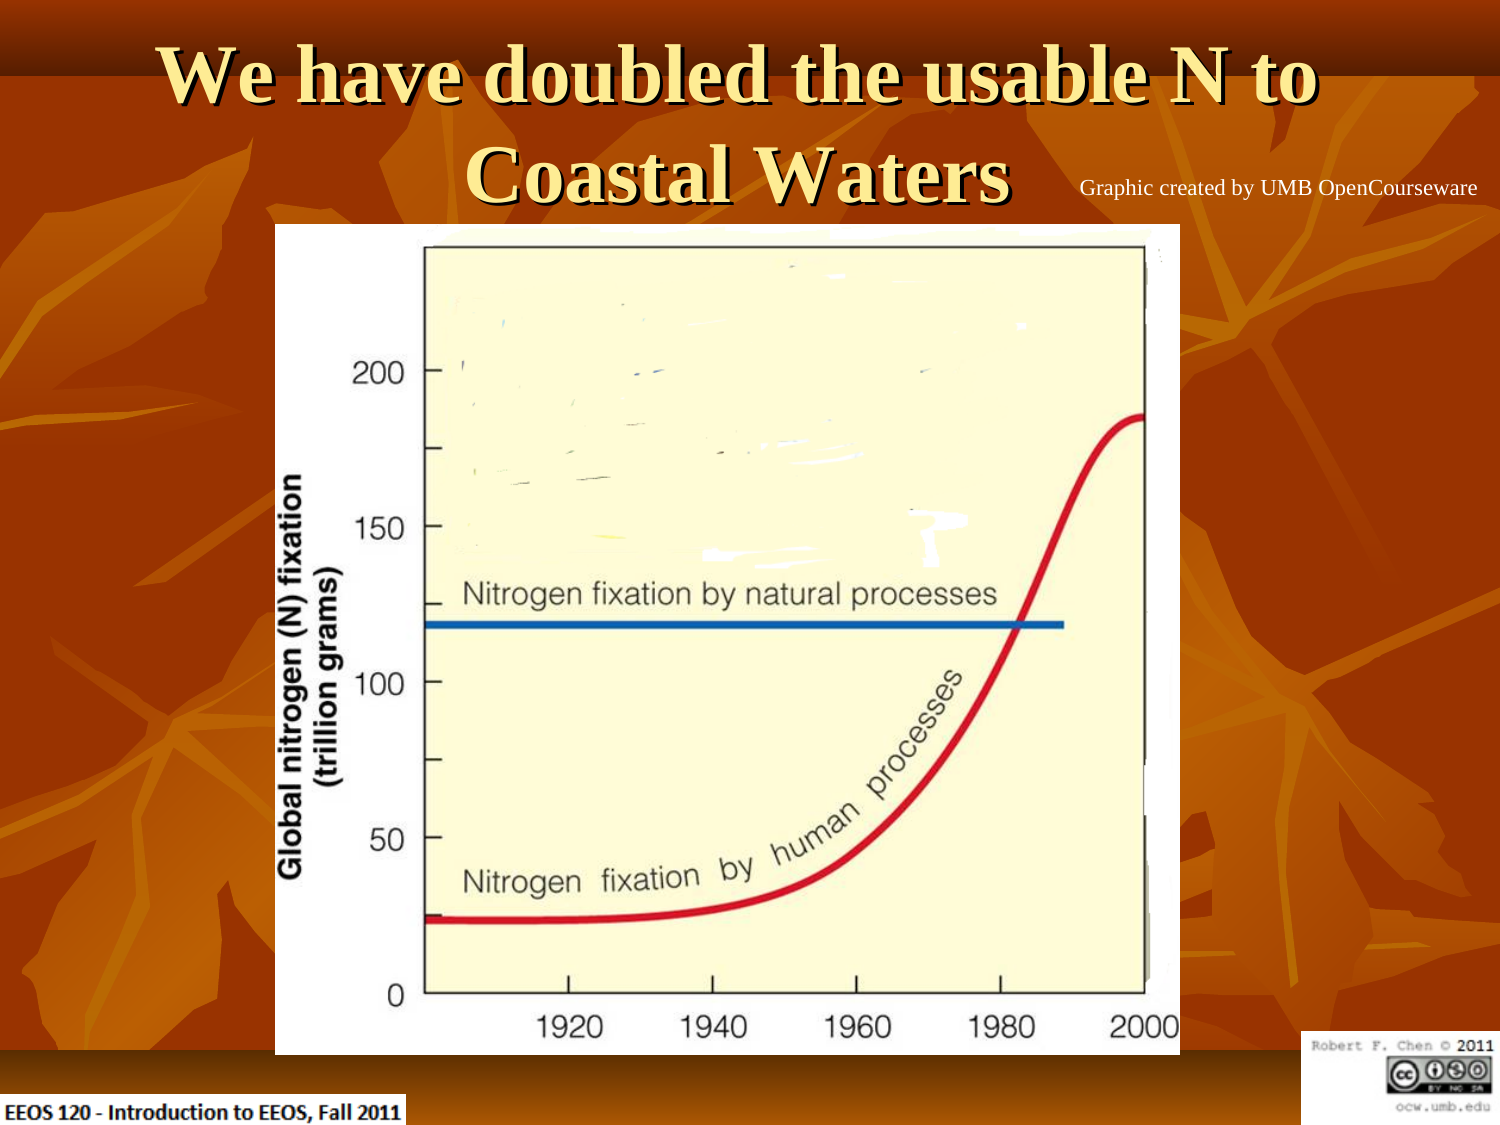

# We have doubled the usable N to Coastal Waters
Graphic created by UMB OpenCourseware